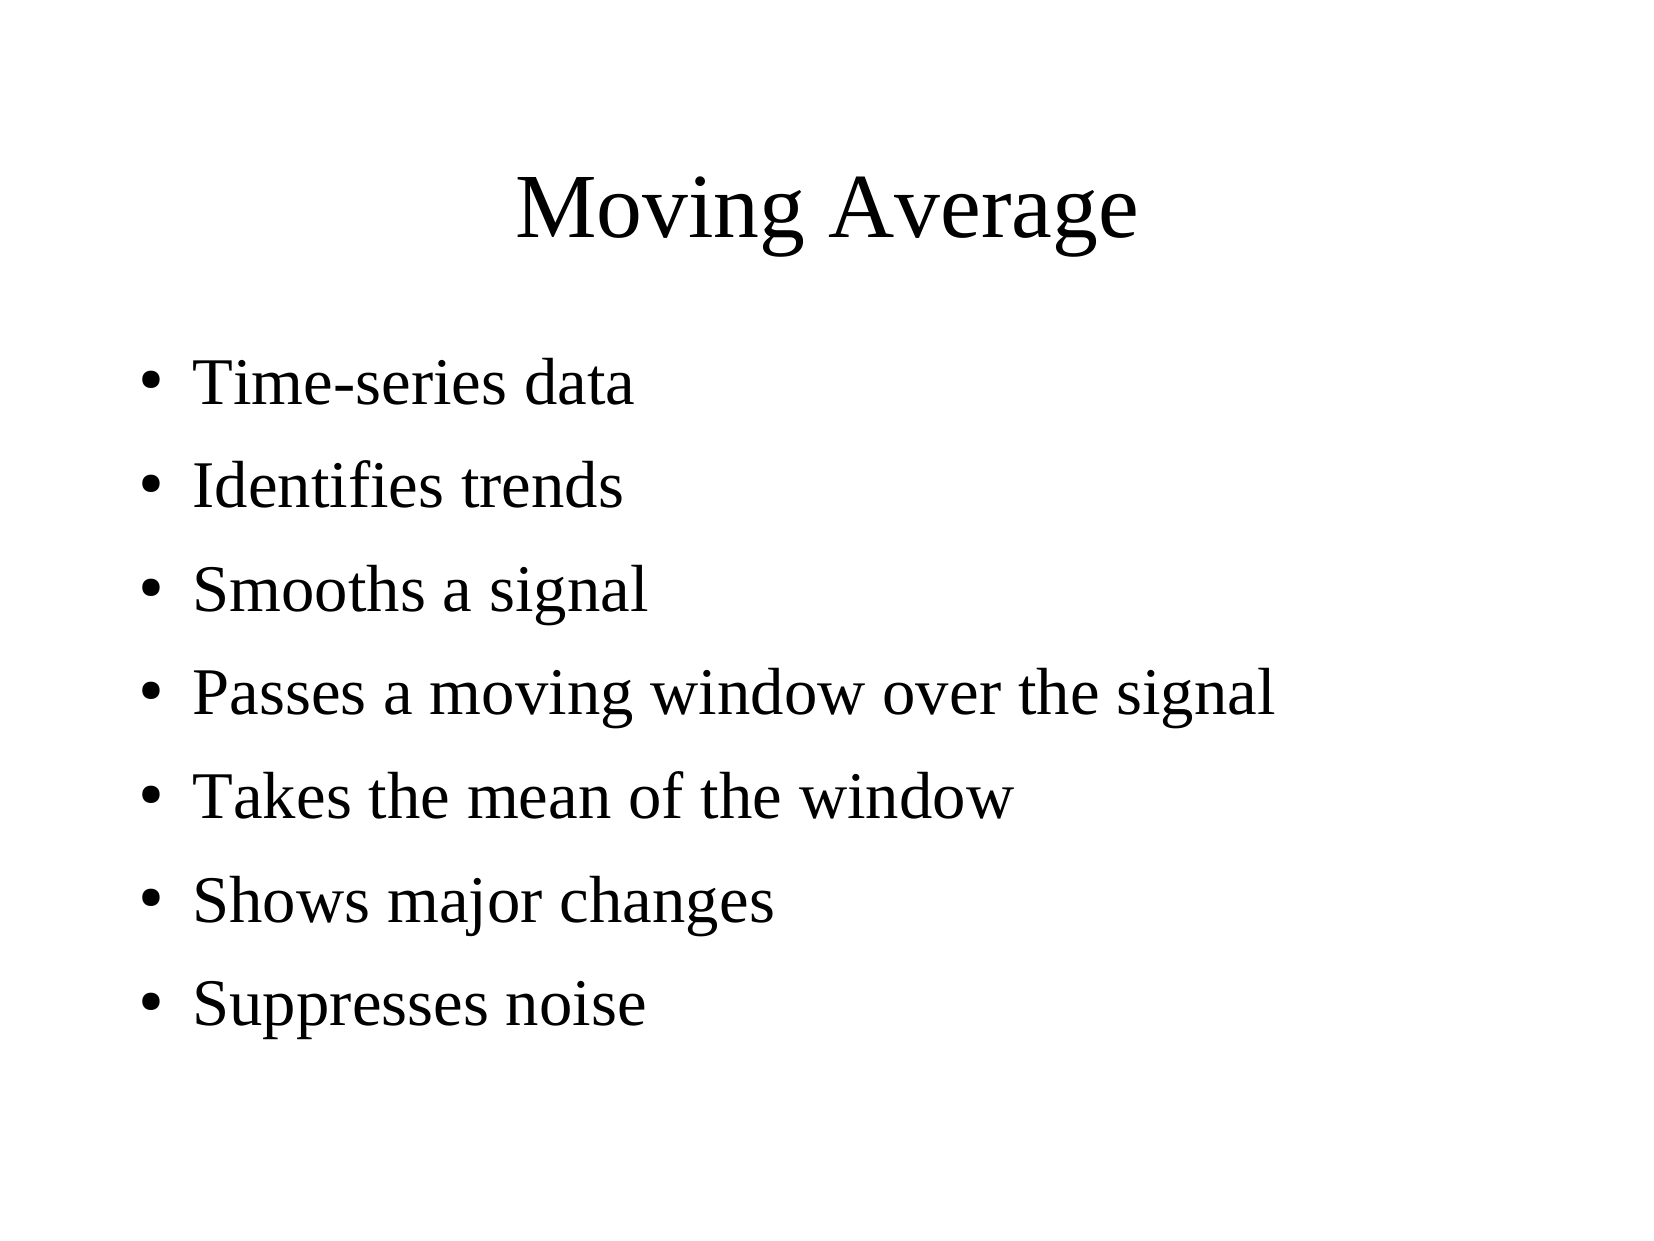

# Moving Average
Time-series data
Identifies trends
Smooths a signal
Passes a moving window over the signal
Takes the mean of the window
Shows major changes
Suppresses noise